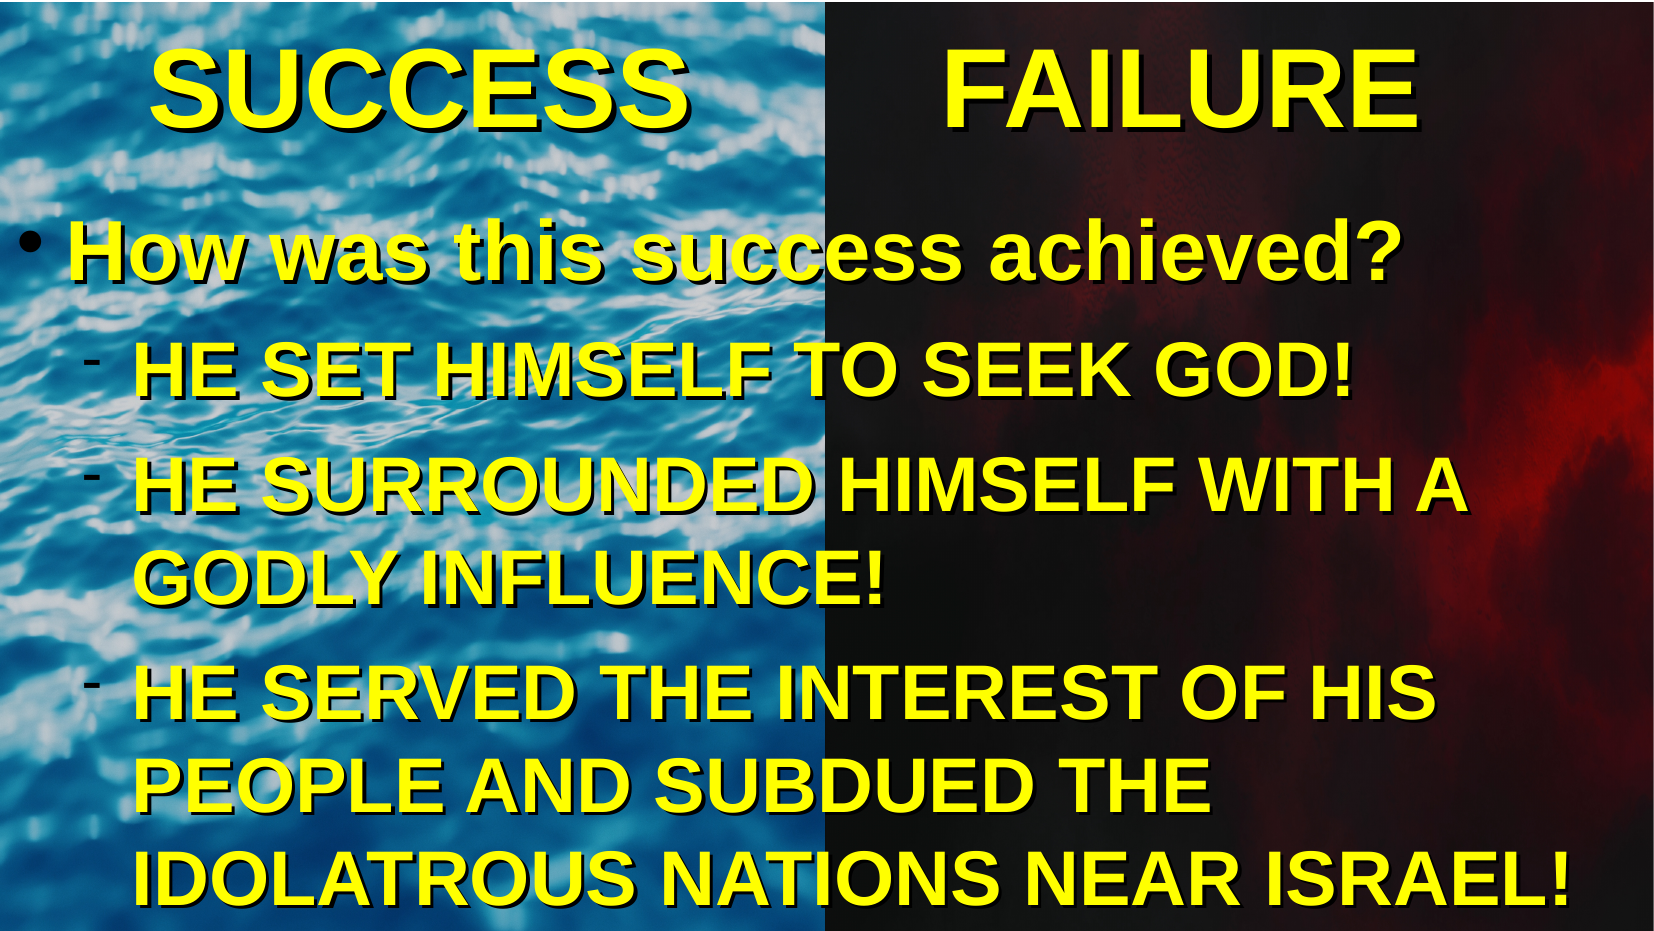

SUCCESS FAILURE
How was this success achieved?
HE SET HIMSELF TO SEEK GOD!
HE SURROUNDED HIMSELF WITH A GODLY INFLUENCE!
HE SERVED THE INTEREST OF HIS PEOPLE AND SUBDUED THE IDOLATROUS NATIONS NEAR ISRAEL!